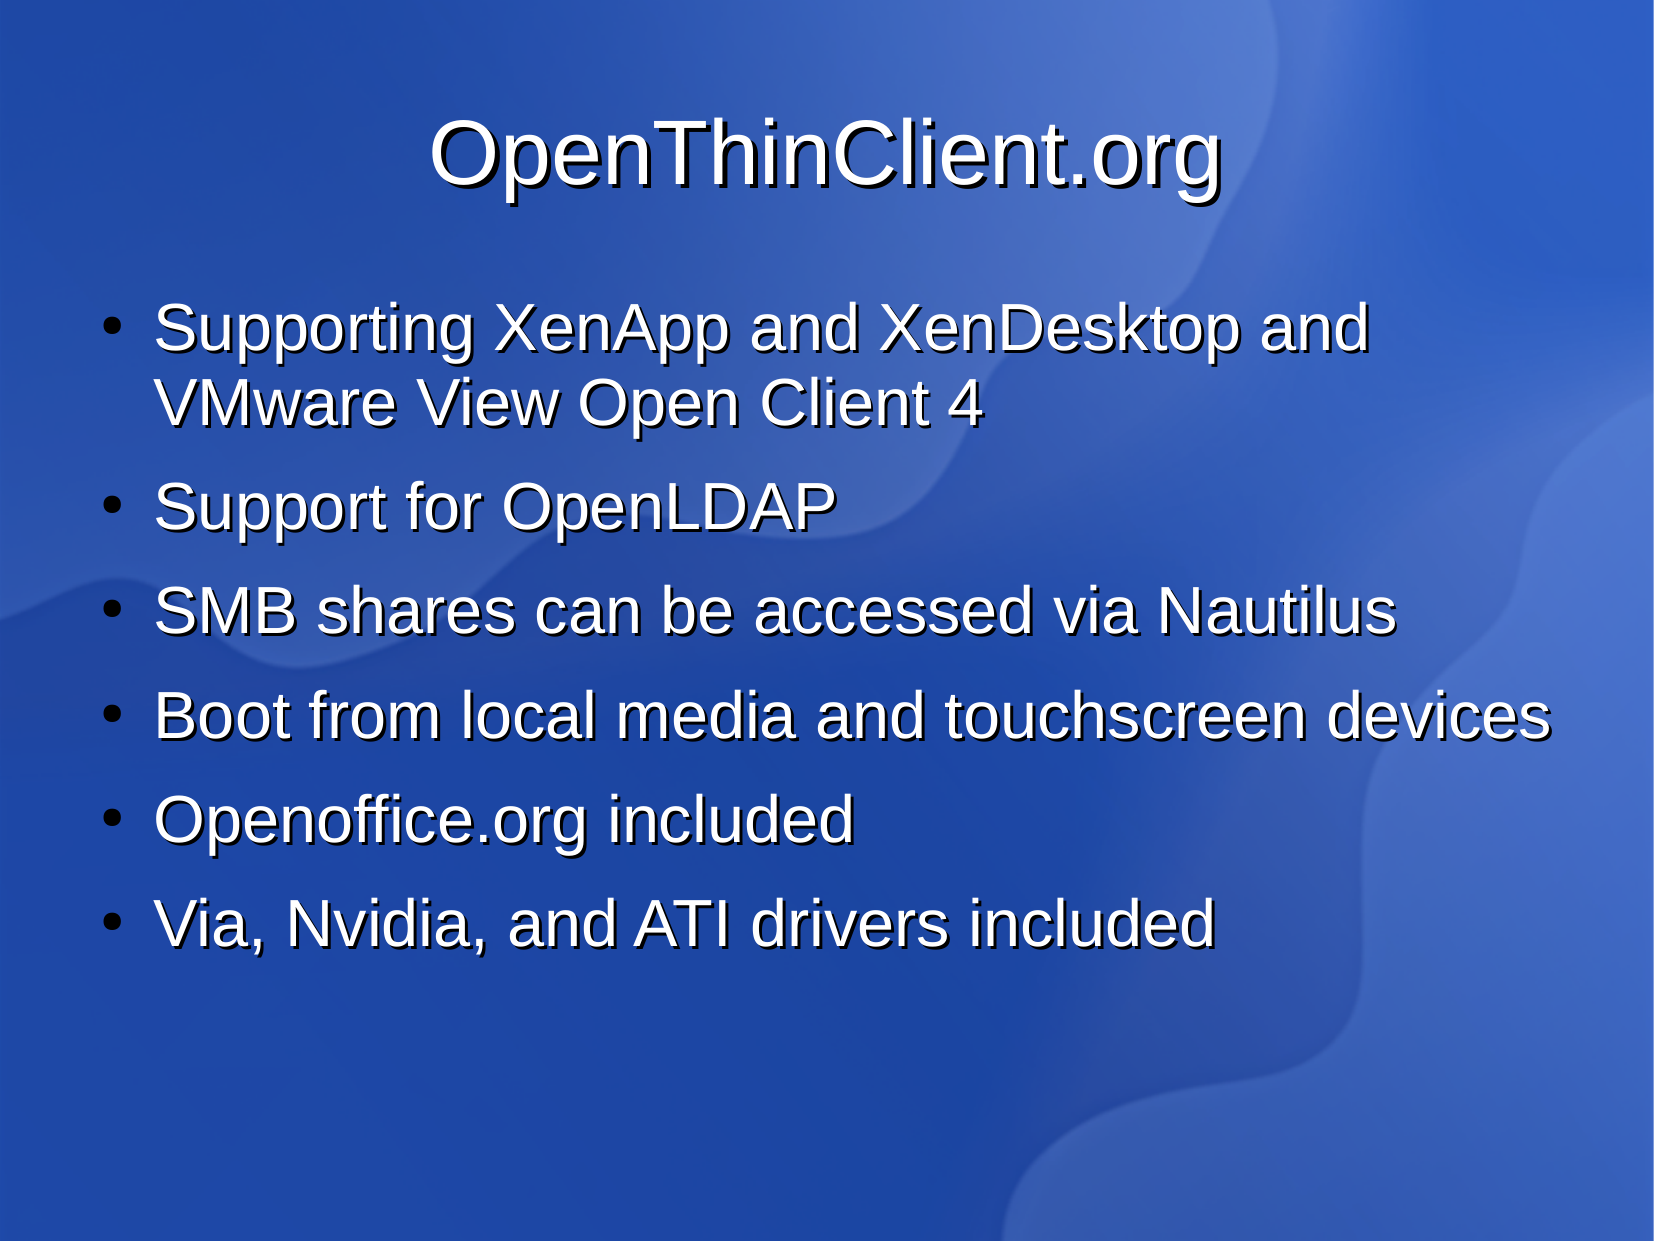

# OpenThinClient.org
Supporting XenApp and XenDesktop and VMware View Open Client 4
Support for OpenLDAP
SMB shares can be accessed via Nautilus
Boot from local media and touchscreen devices
Openoffice.org included
Via, Nvidia, and ATI drivers included